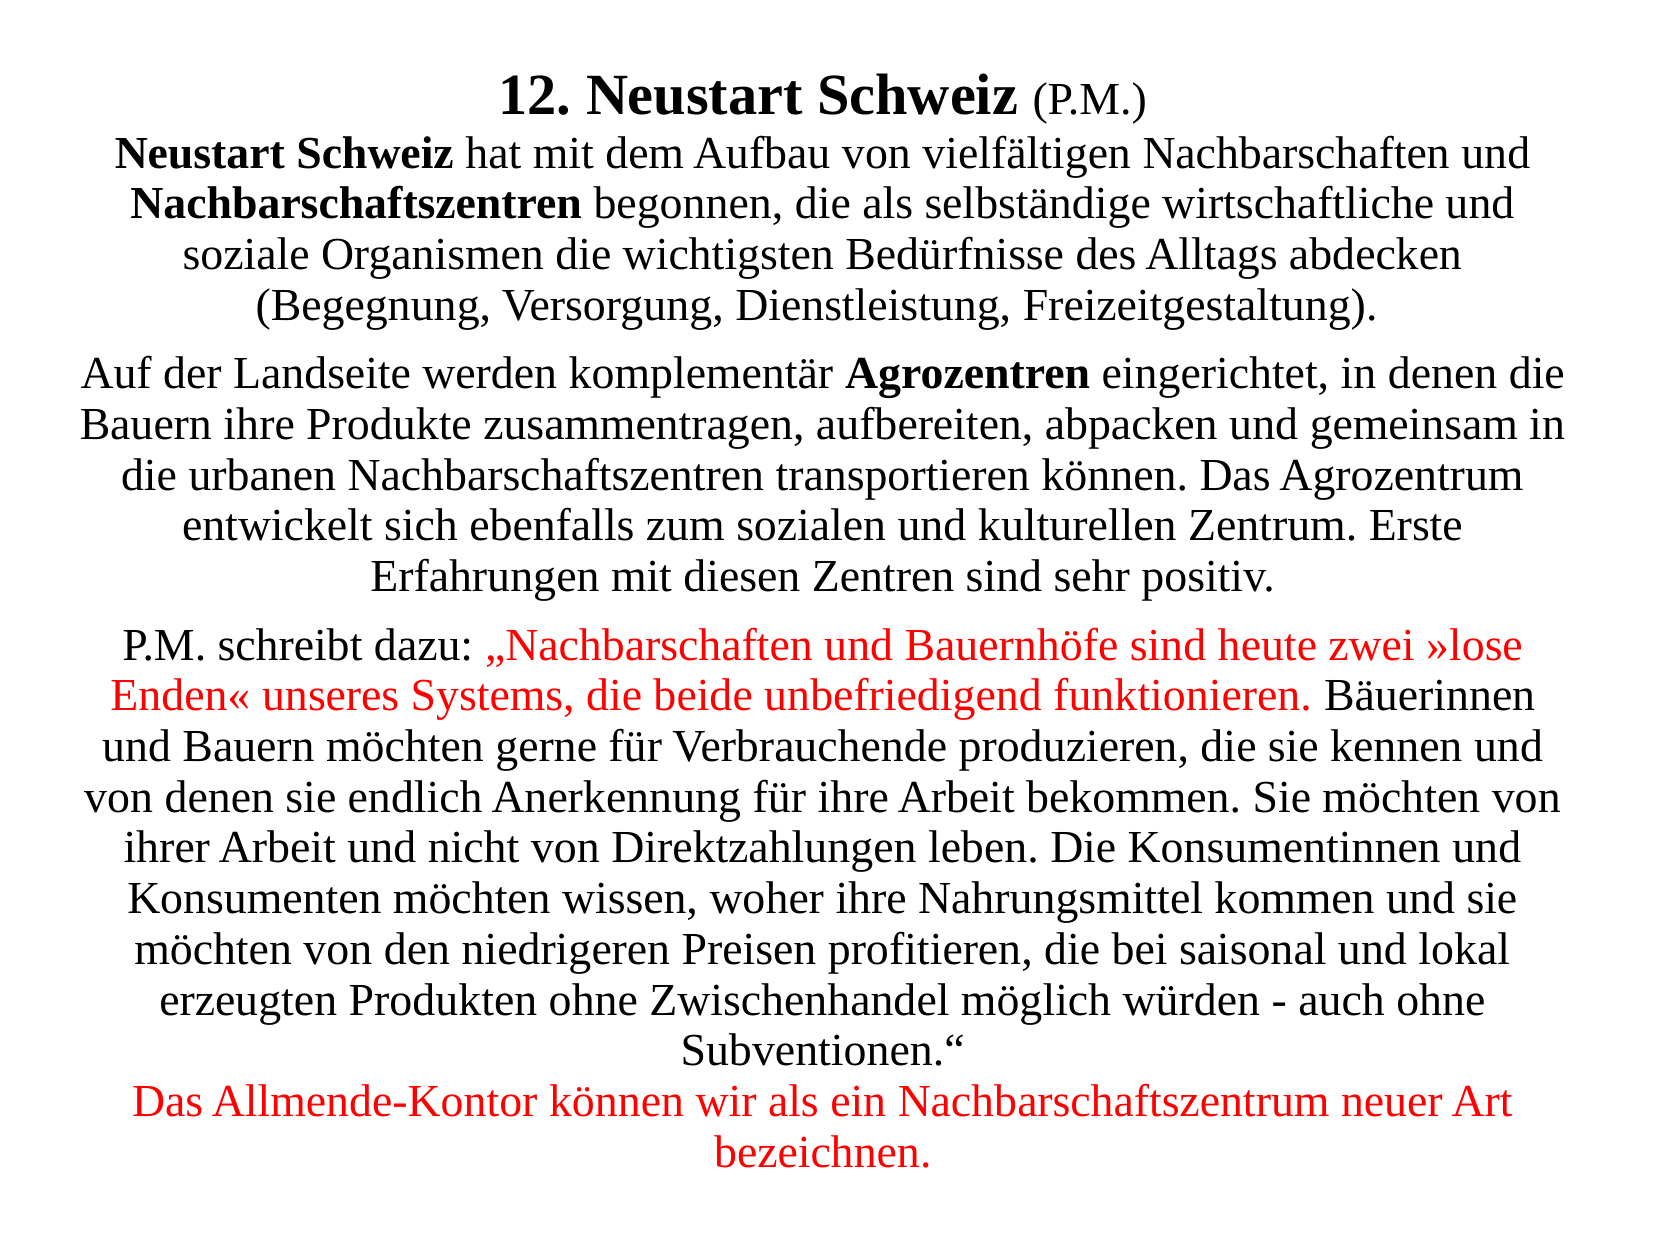

12. Neustart Schweiz (P.M.)
Neustart Schweiz hat mit dem Aufbau von vielfältigen Nachbarschaften und Nachbarschaftszentren begonnen, die als selbständige wirtschaftliche und soziale Organismen die wichtigsten Bedürfnisse des Alltags abdecken (Begegnung, Versorgung, Dienstleistung, Freizeitgestaltung).
Auf der Landseite werden komplementär Agrozentren eingerichtet, in denen die Bauern ihre Produkte zusammentragen, aufbereiten, abpacken und gemeinsam in die urbanen Nachbarschaftszentren transportieren können. Das Agrozentrum entwickelt sich ebenfalls zum sozialen und kulturellen Zentrum. Erste Erfahrungen mit diesen Zentren sind sehr positiv.
P.M. schreibt dazu: „Nachbarschaften und Bauernhöfe sind heute zwei »lose Enden« unseres Systems, die beide unbefriedigend funktionieren. Bäuerinnen und Bauern möchten gerne für Verbrauchende produzieren, die sie kennen und von denen sie endlich Anerkennung für ihre Arbeit bekommen. Sie möchten von ihrer Arbeit und nicht von Direktzahlungen leben. Die Konsumentinnen und Konsumenten möchten wissen, woher ihre Nahrungsmittel kommen und sie möchten von den niedrigeren Preisen profitieren, die bei saisonal und lokal erzeugten Produkten ohne Zwischenhandel möglich würden - auch ohne Subventionen.“
Das Allmende-Kontor können wir als ein Nachbarschaftszentrum neuer Art bezeichnen.